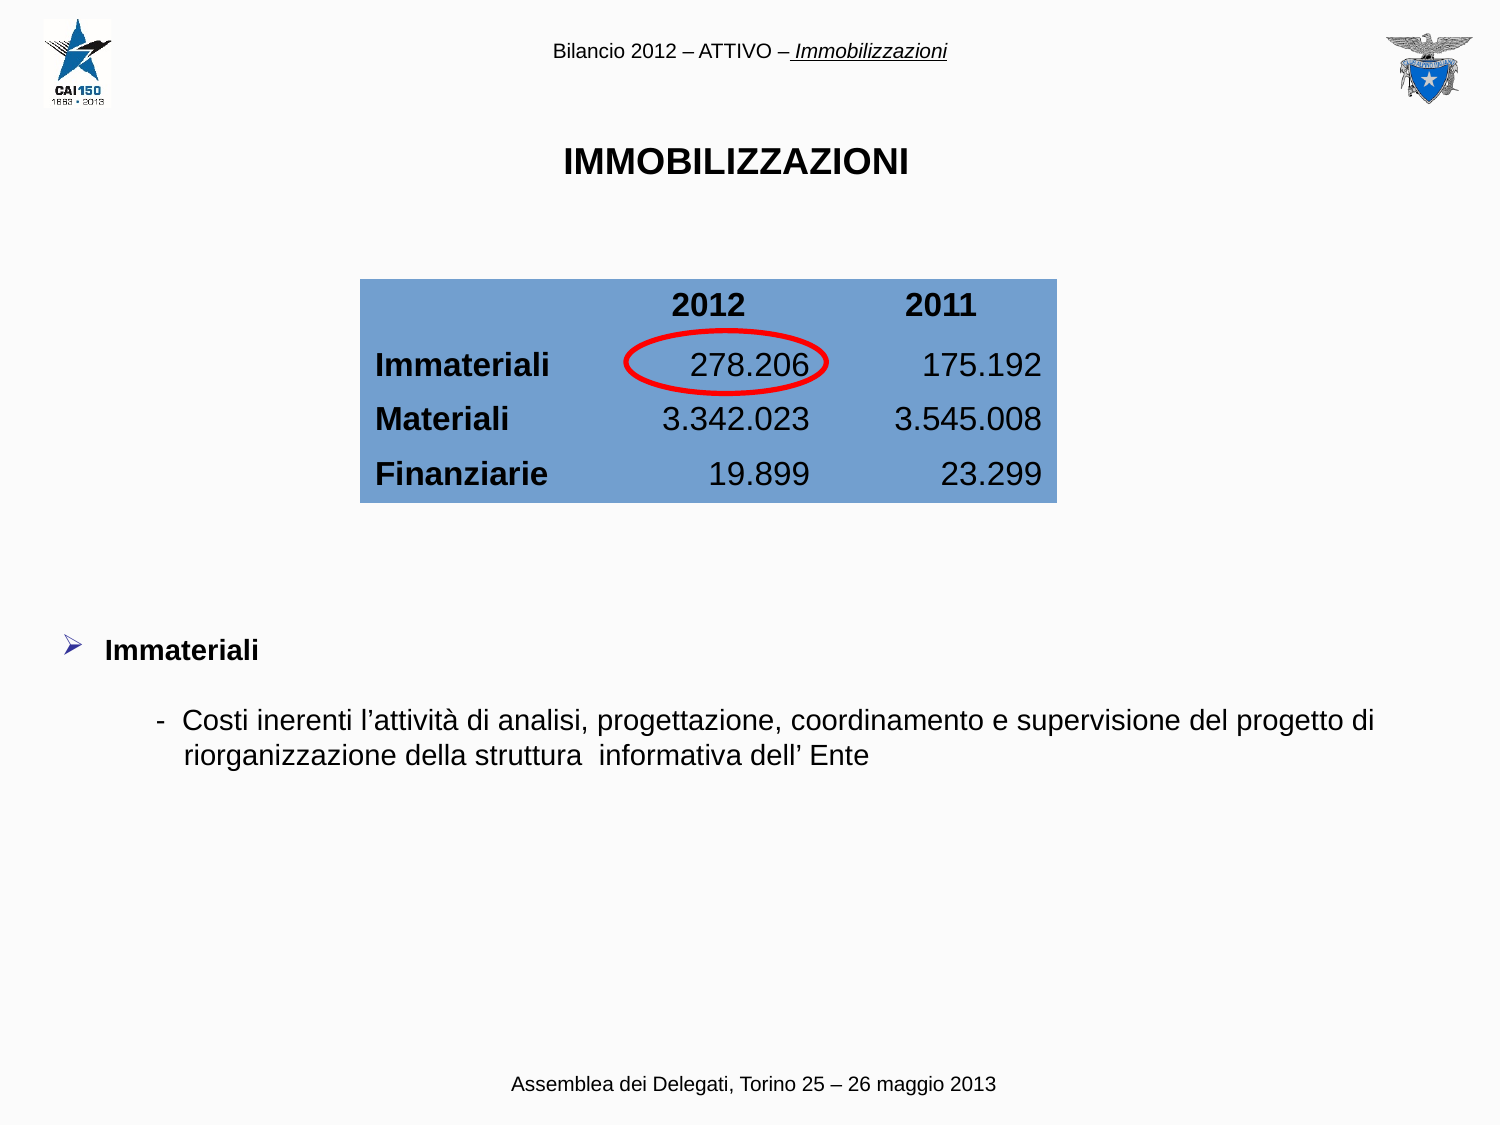

Bilancio 2012 – ATTIVO – Immobilizzazioni
IMMOBILIZZAZIONI
| | 2012 | 2011 |
| --- | --- | --- |
| Immateriali | 278.206 | 175.192 |
| Materiali | 3.342.023 | 3.545.008 |
| Finanziarie | 19.899 | 23.299 |
Immateriali
- Costi inerenti l’attività di analisi, progettazione, coordinamento e supervisione del progetto di riorganizzazione della struttura informativa dell’ Ente
Assemblea dei Delegati, Torino 25 – 26 maggio 2013